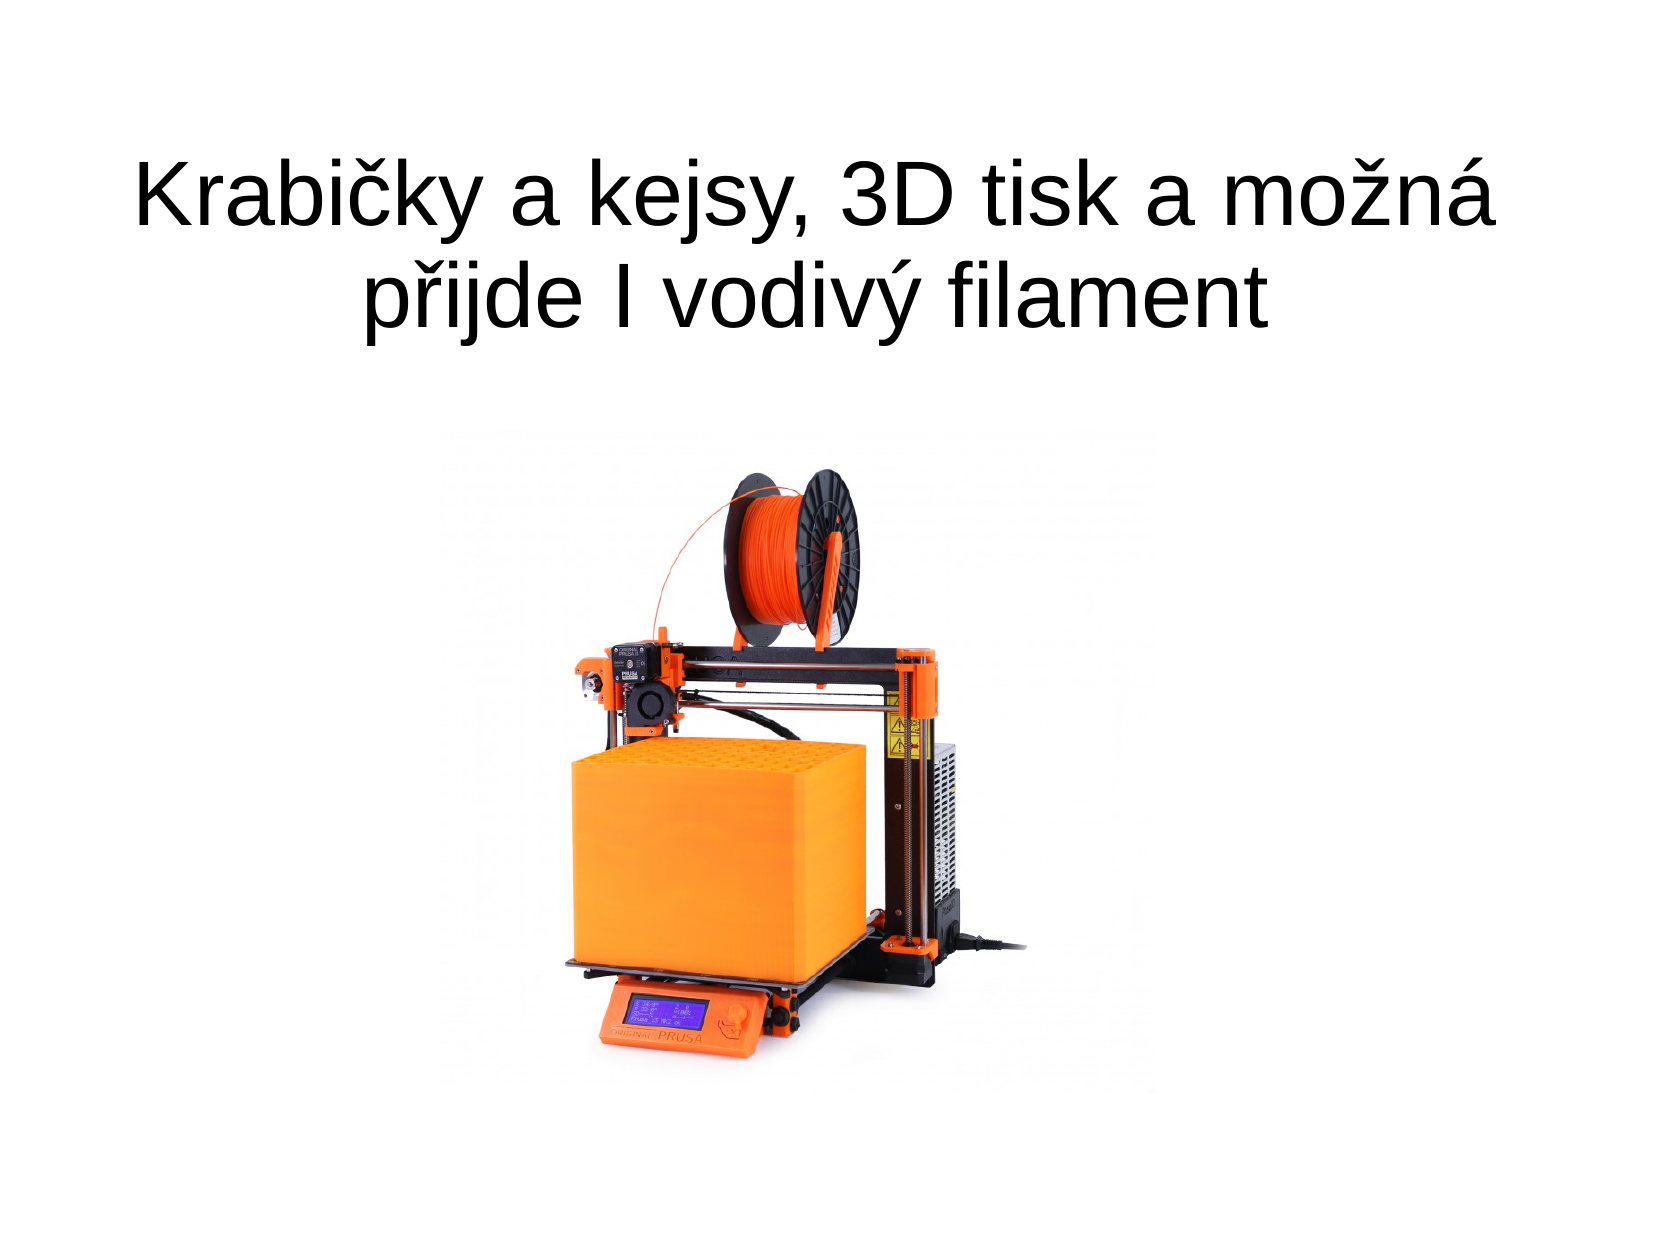

# Krabičky a kejsy, 3D tisk a možná přijde I vodivý filament